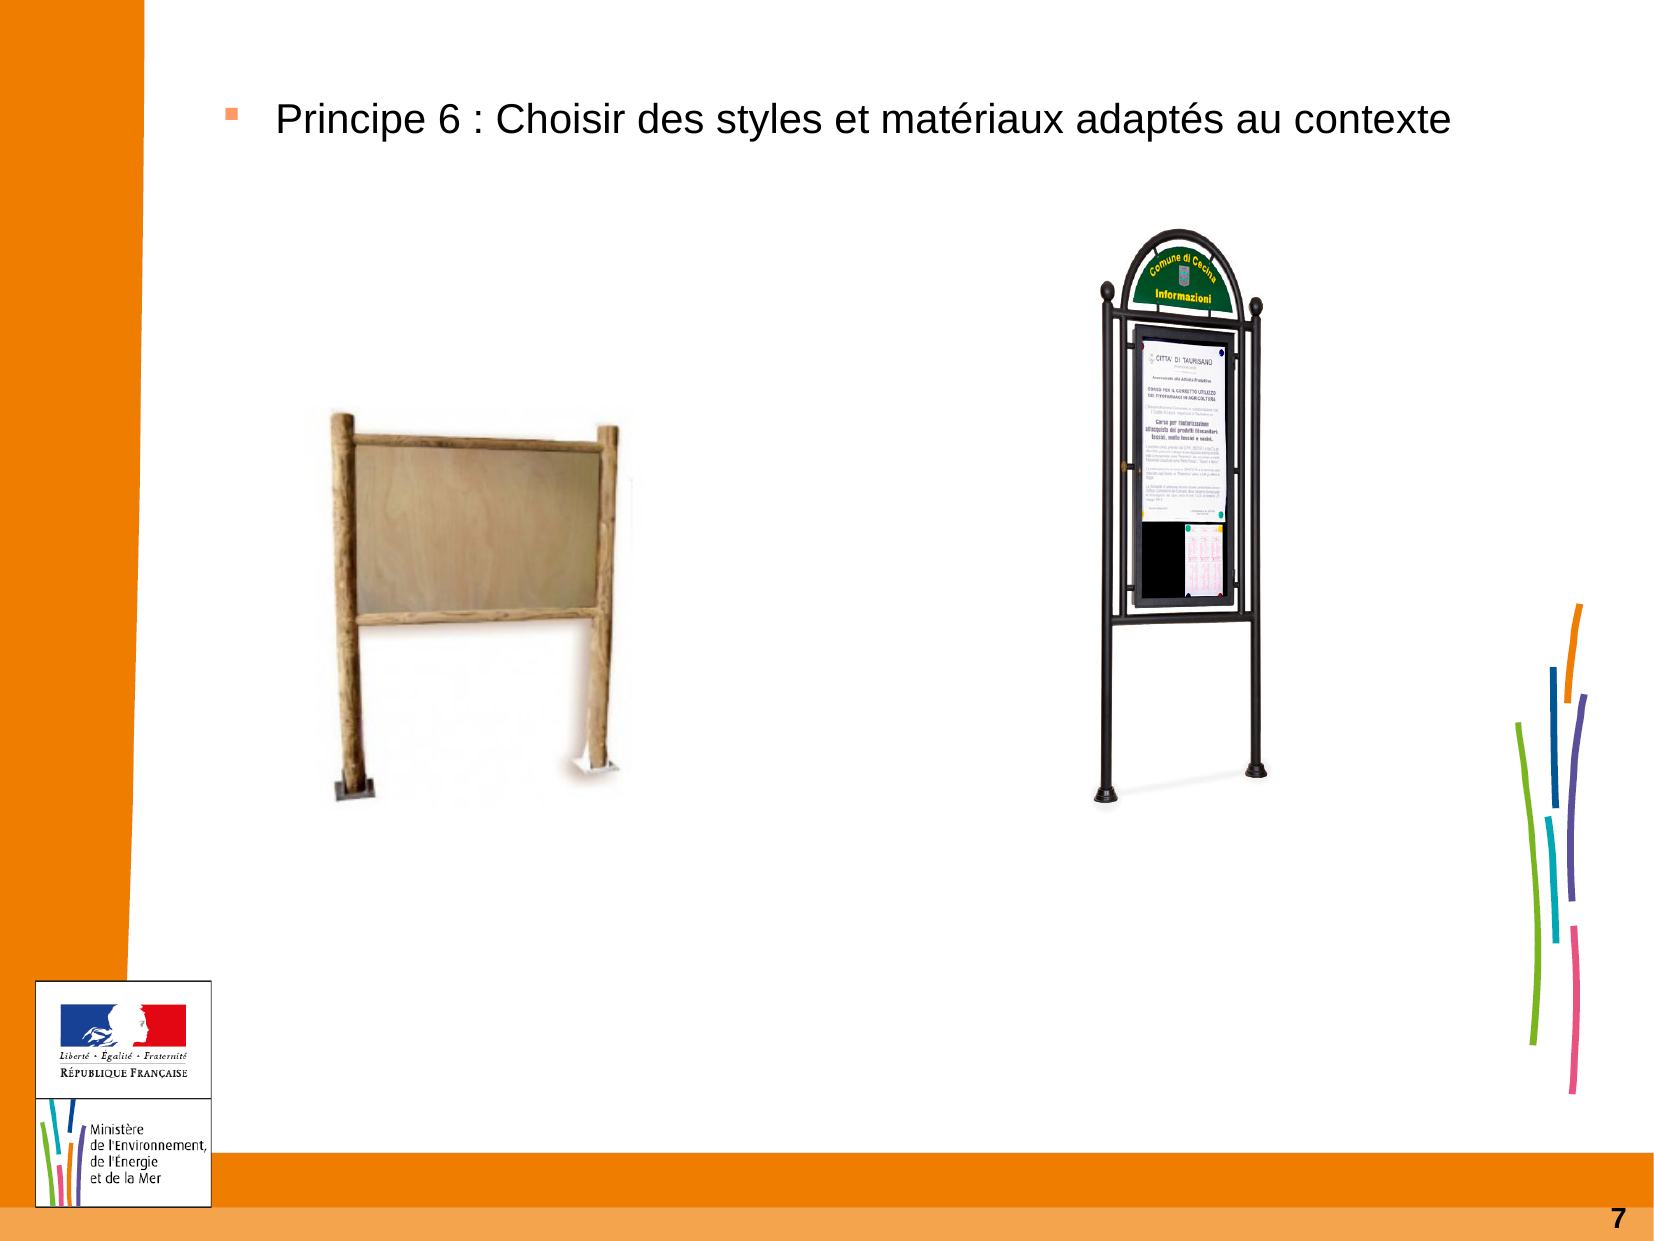

Principe 6 : Choisir des styles et matériaux adaptés au contexte
7